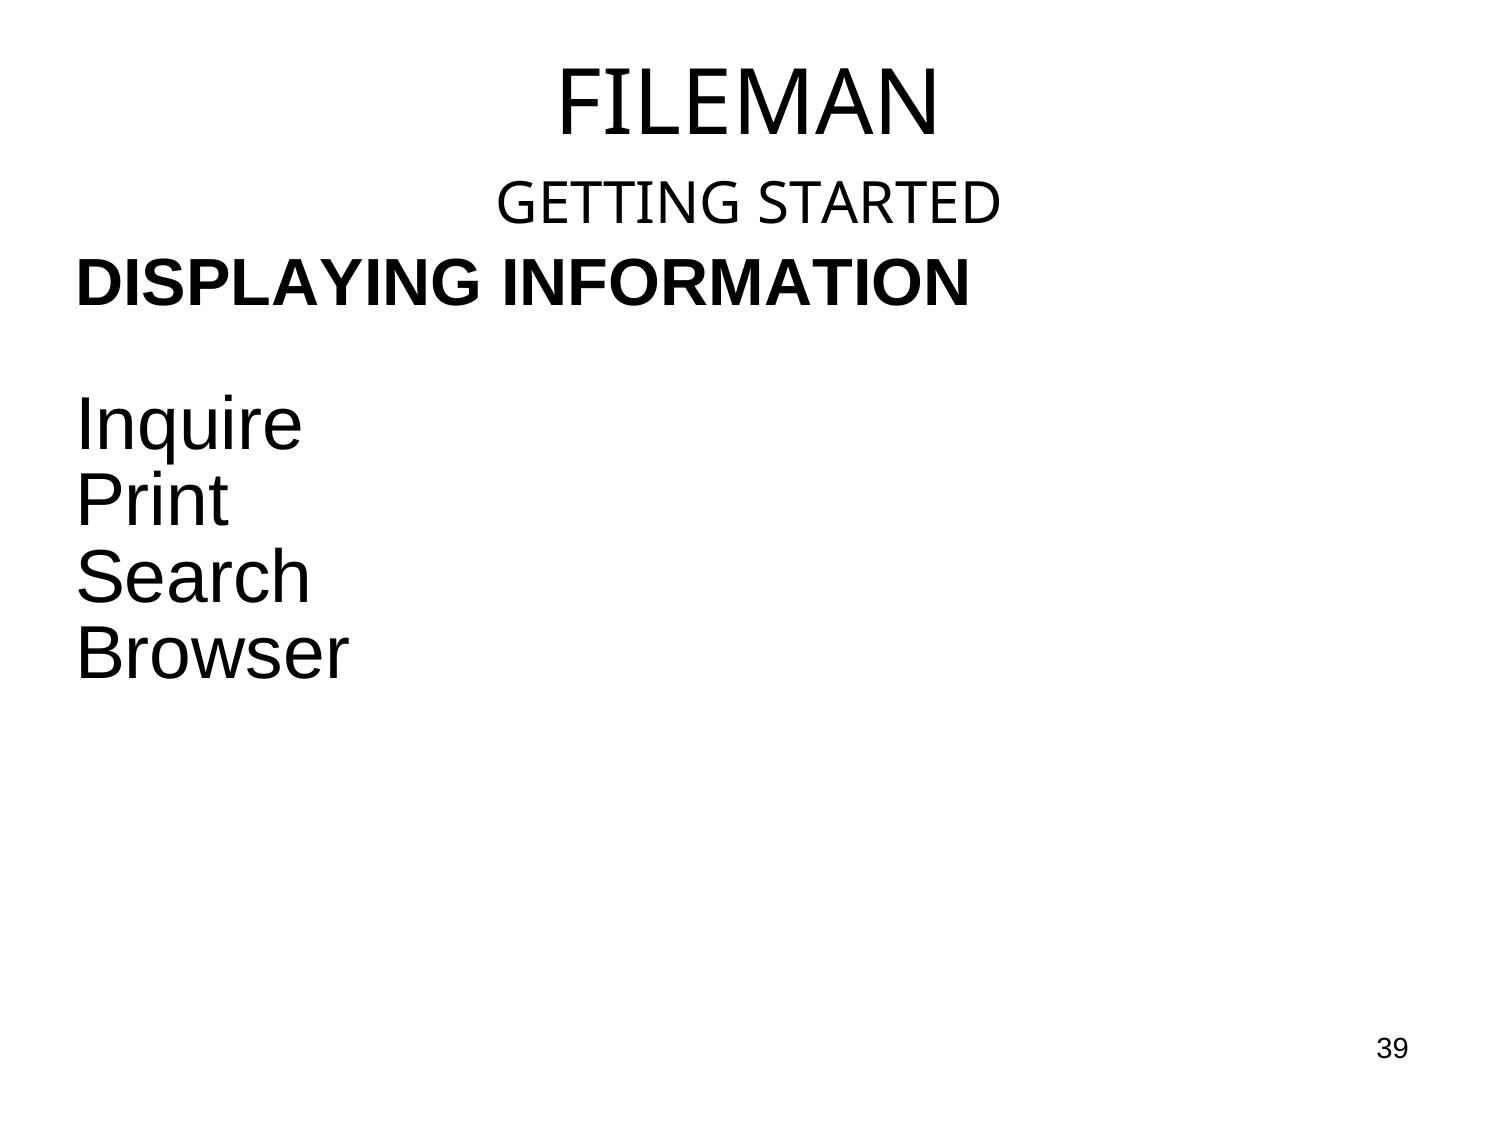

# FILEMAN GETTING STARTED
DISPLAYING INFORMATION
Inquire
Print
Search
Browser
39